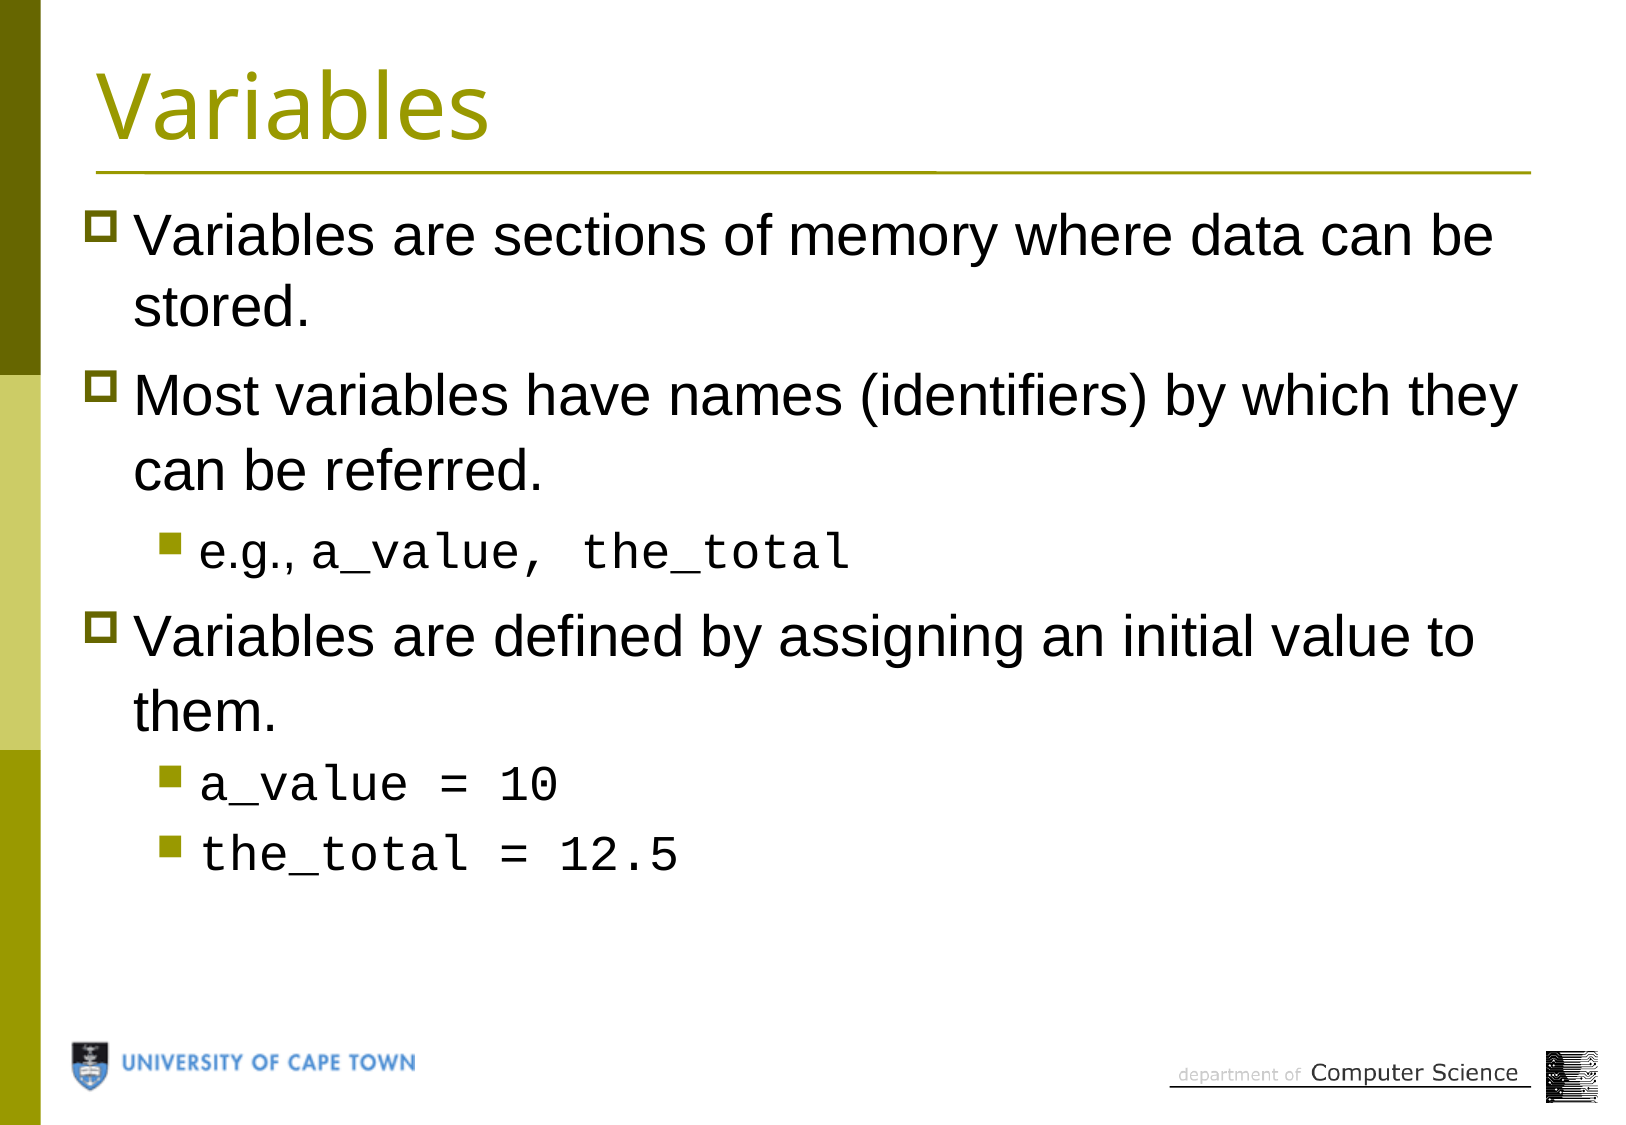

# Variables
Variables are sections of memory where data can be stored.
Most variables have names (identifiers) by which they can be referred.
e.g., a_value, the_total
Variables are defined by assigning an initial value to them.
a_value = 10
the_total = 12.5